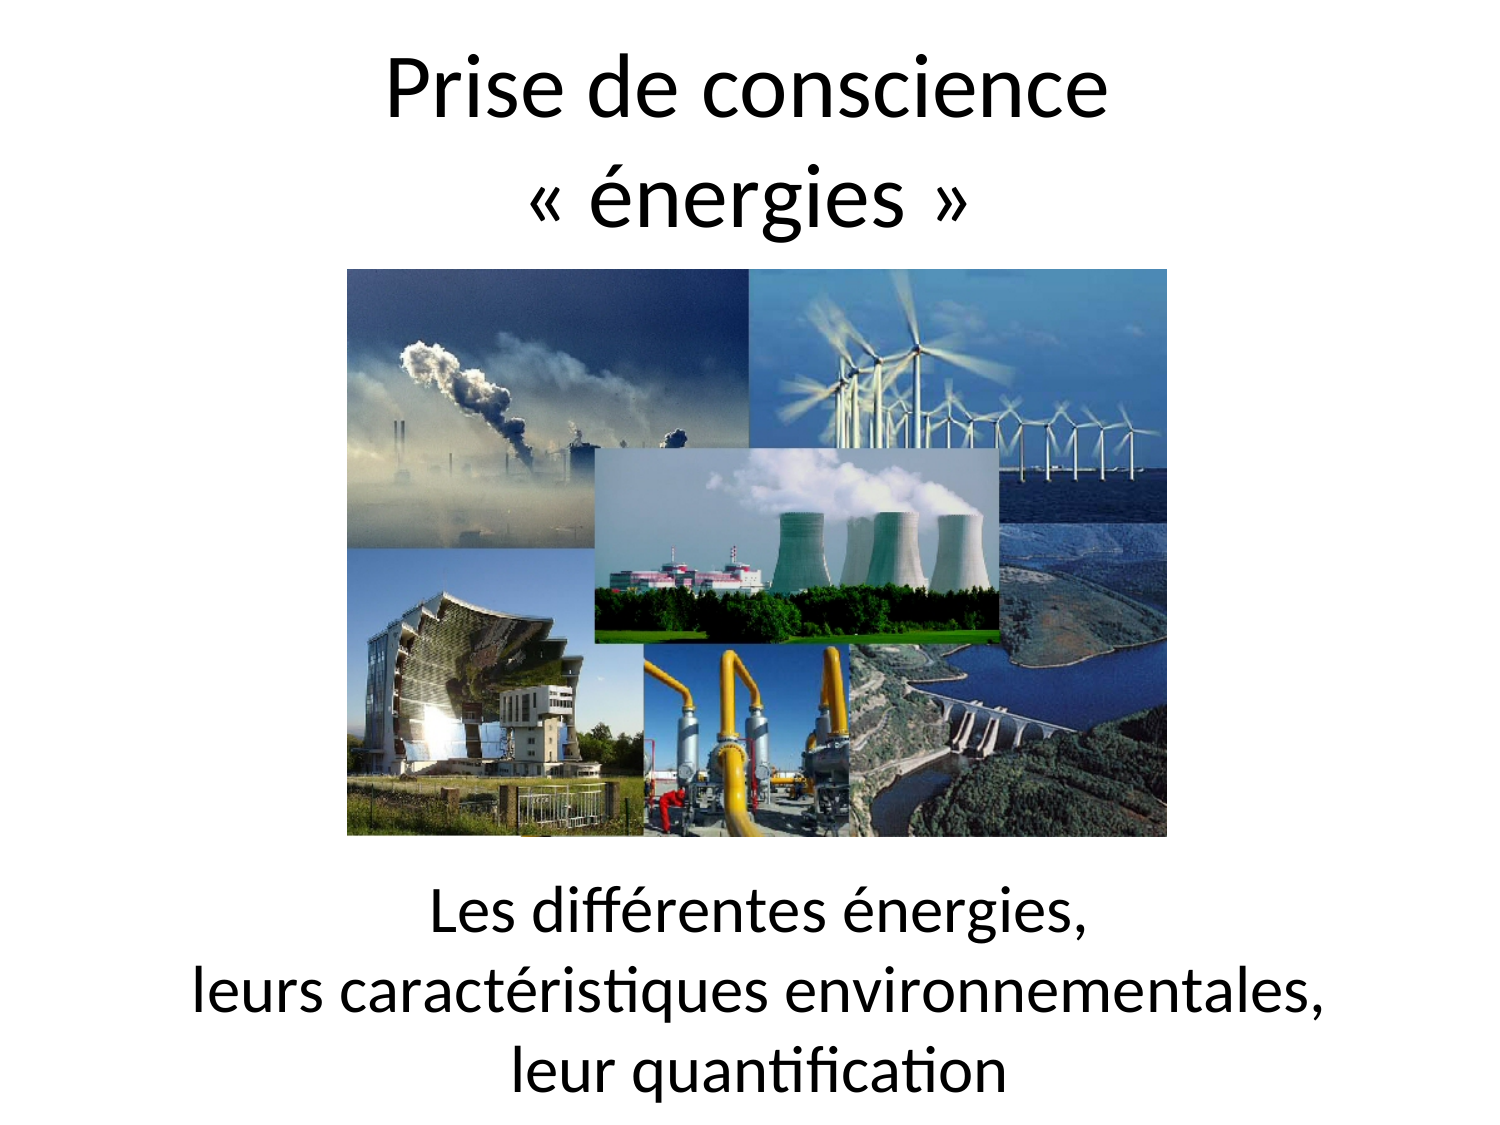

# Prise de conscience « énergies »
Les différentes énergies,
leurs caractéristiques environnementales,
leur quantification